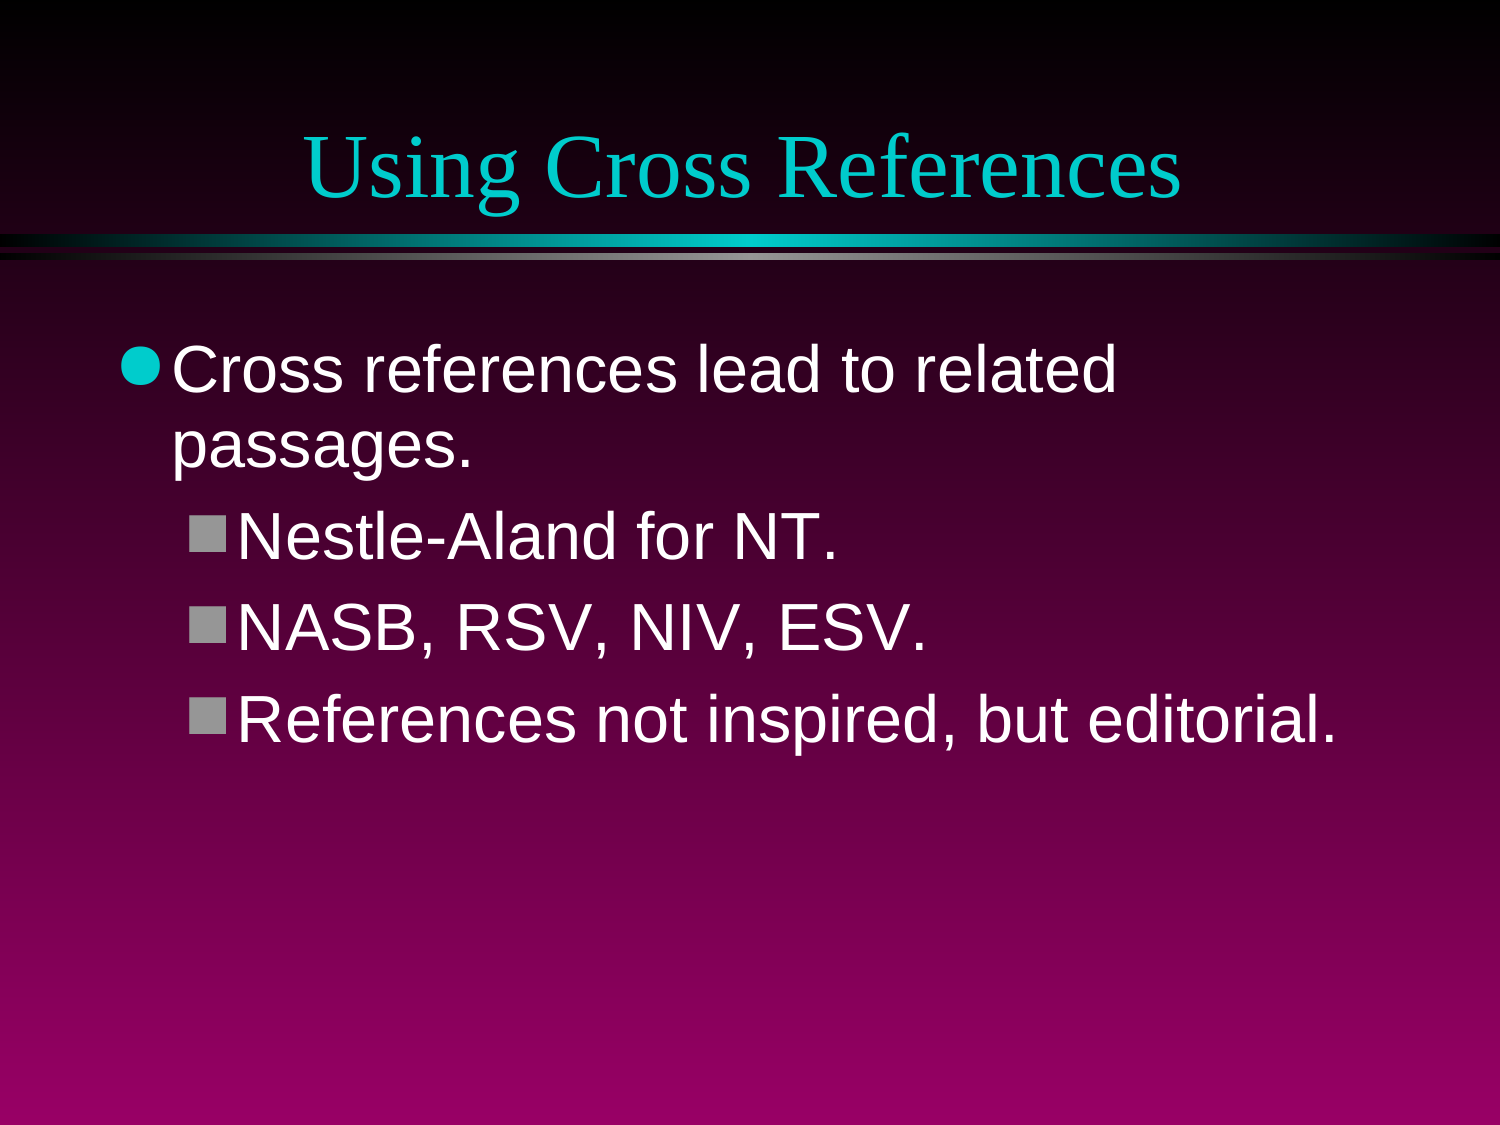

# Using Cross References
Cross references lead to related passages.
Nestle-Aland for NT.
NASB, RSV, NIV, ESV.
References not inspired, but editorial.